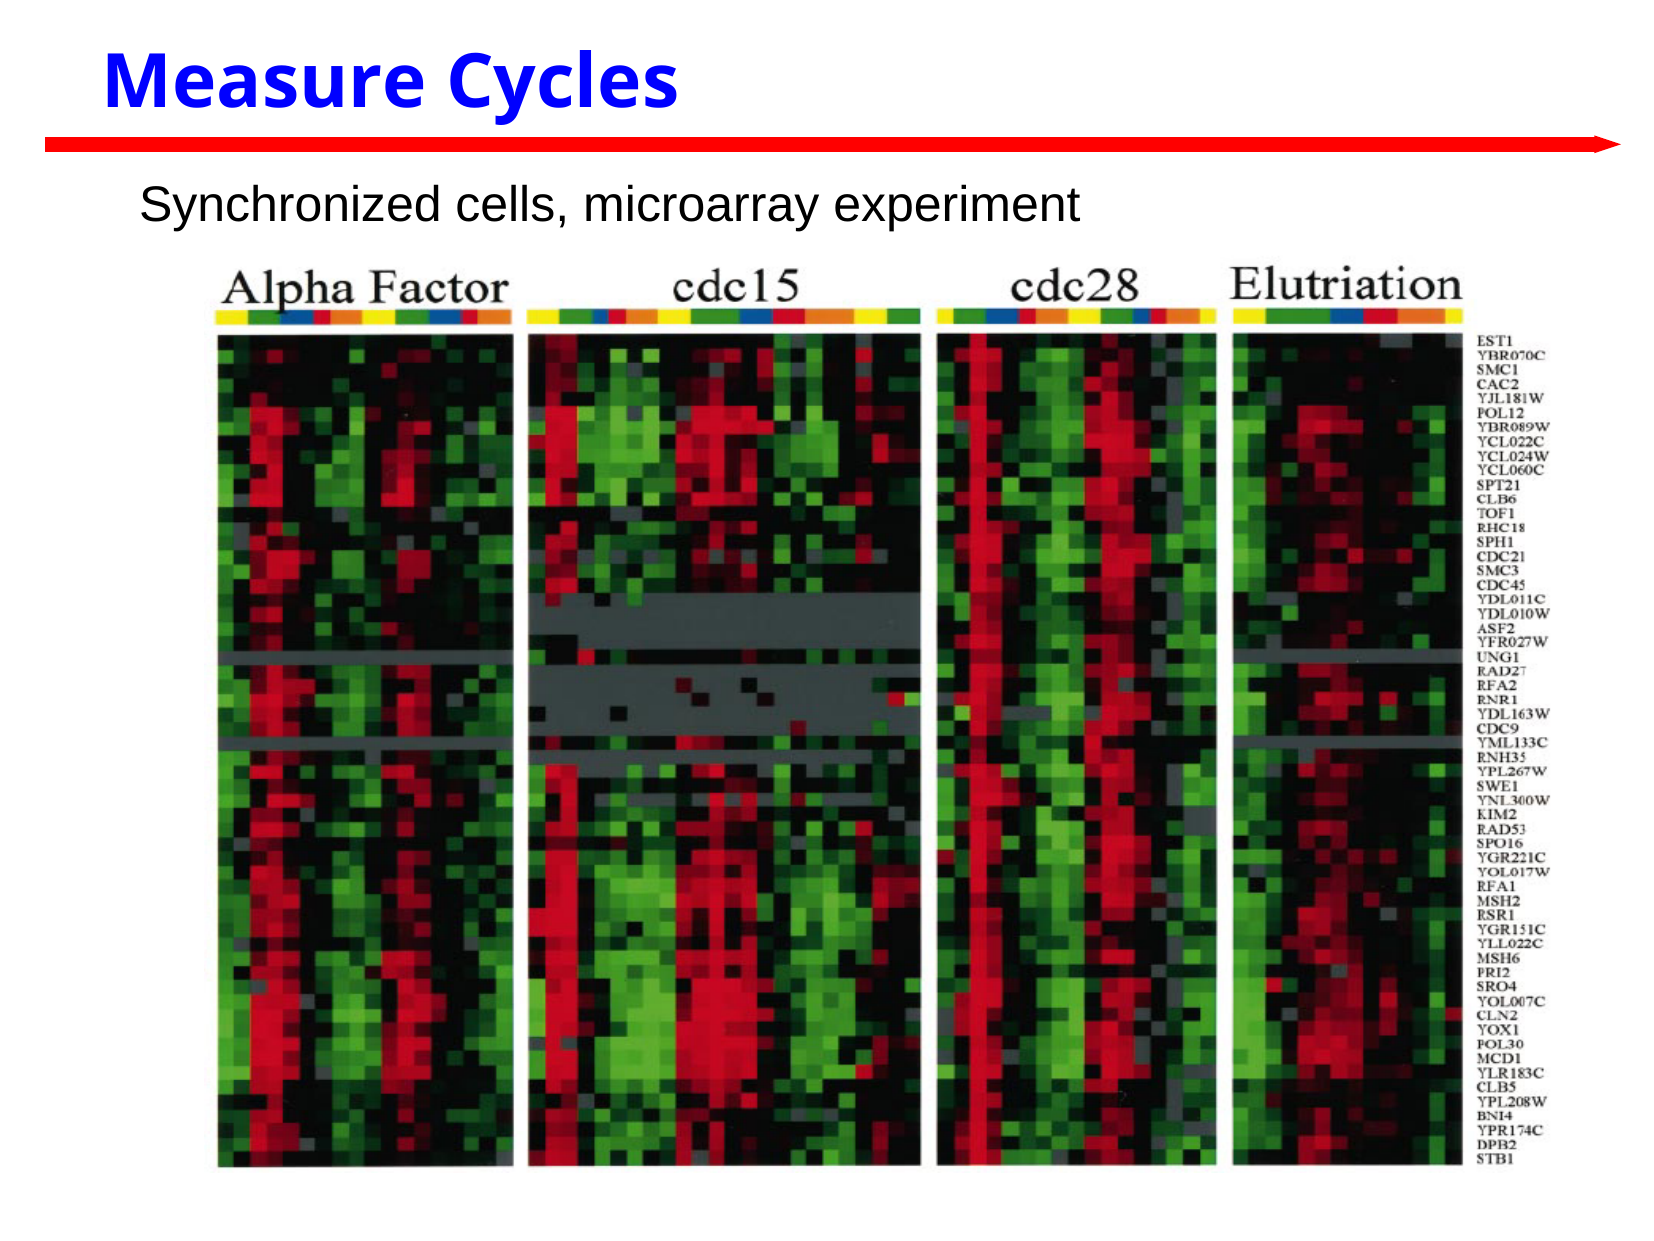

# Measure Cycles
Synchronized cells, microarray experiment